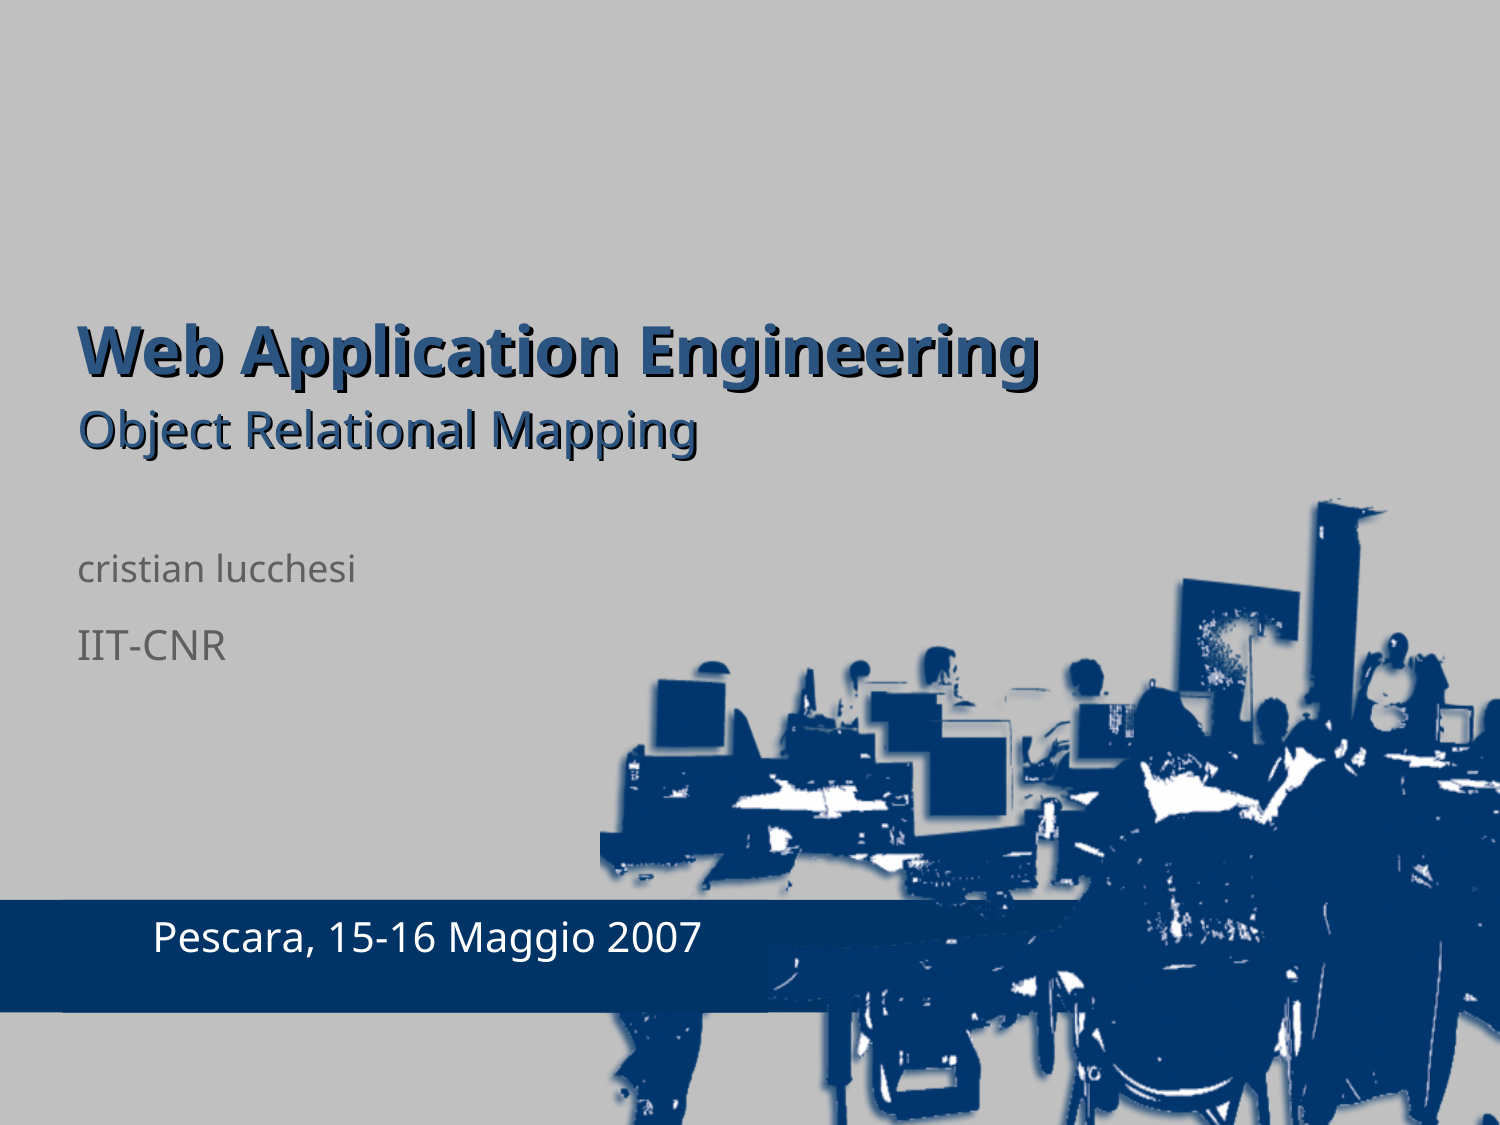

# Web Application Engineering Object Relational Mapping cristian lucchesi IIT-CNR
Pescara, 15-16 Maggio 2007